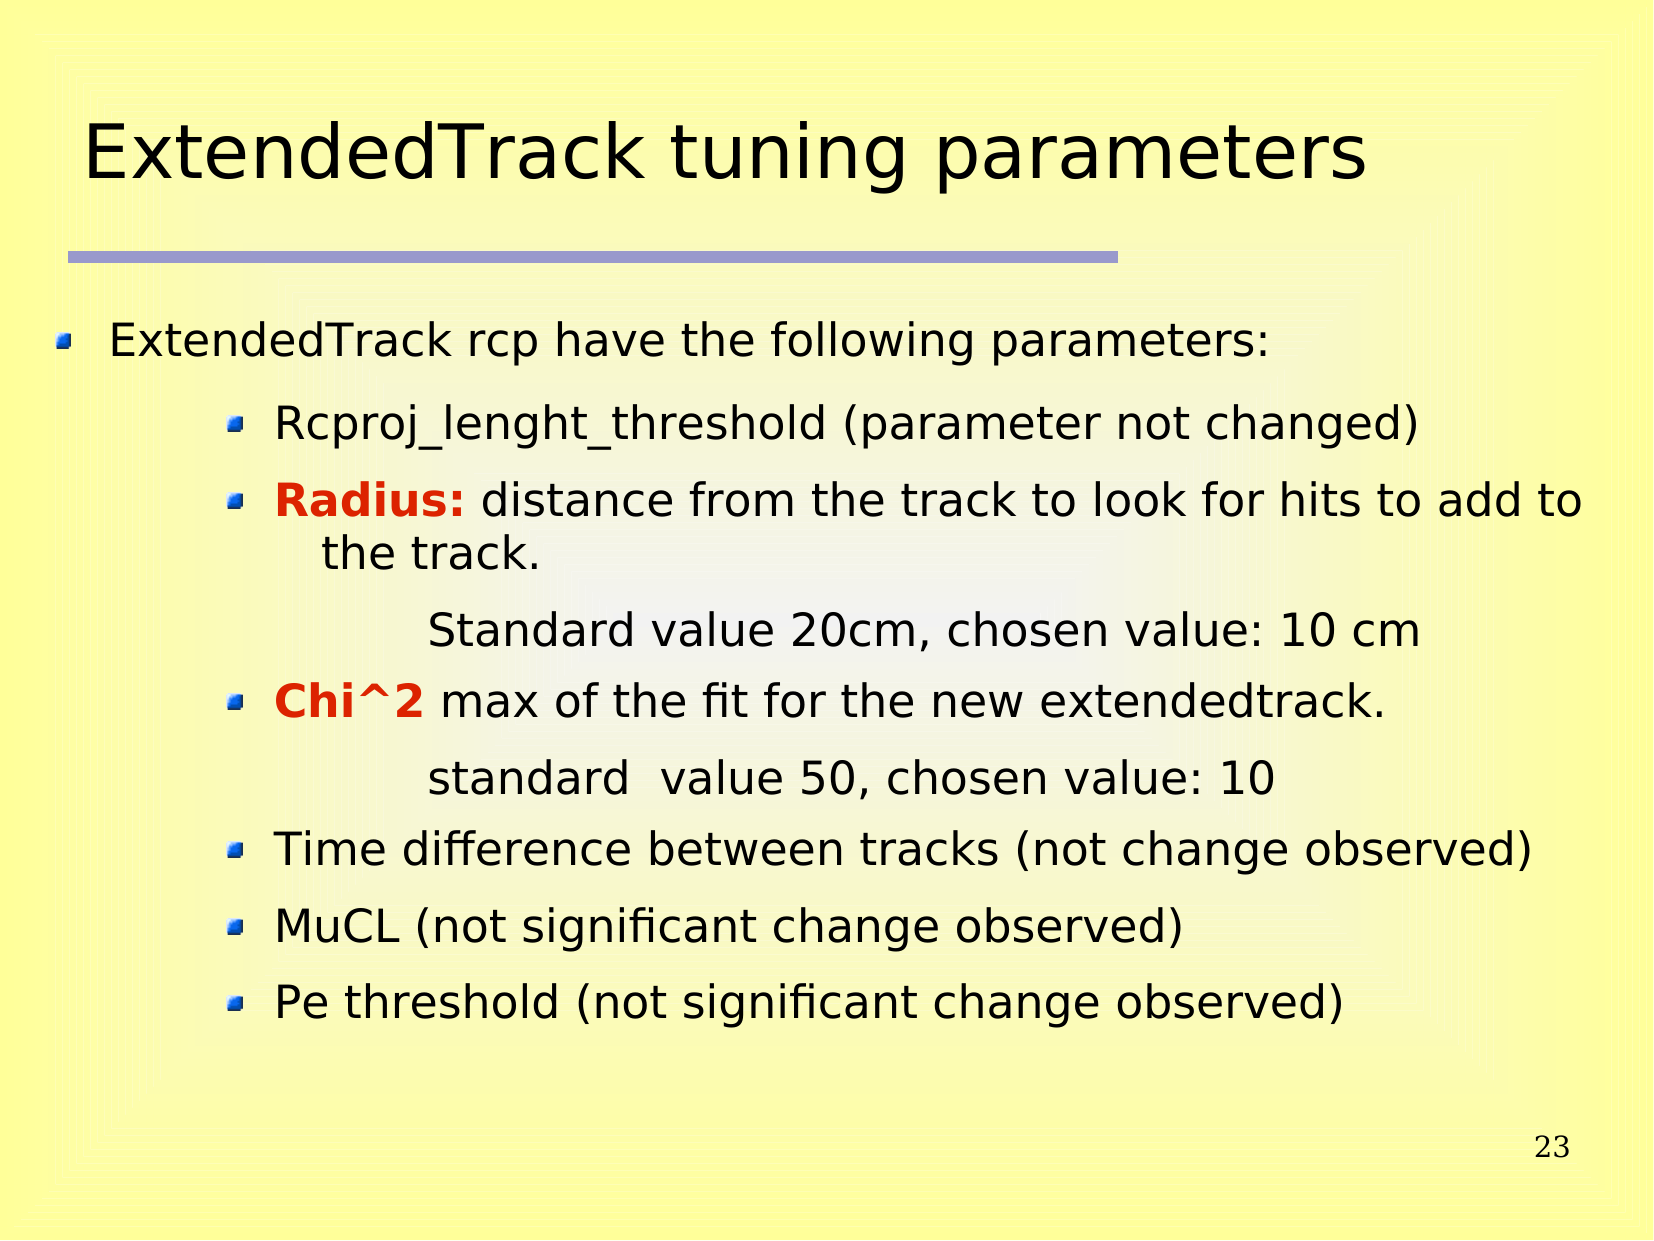

# ExtendedTrack tuning parameters
ExtendedTrack rcp have the following parameters:
Rcproj_lenght_threshold (parameter not changed)
Radius: distance from the track to look for hits to add to the track.
Standard value 20cm, chosen value: 10 cm
Chi^2 max of the fit for the new extendedtrack.
standard value 50, chosen value: 10
Time difference between tracks (not change observed)
MuCL (not significant change observed)
Pe threshold (not significant change observed)
23